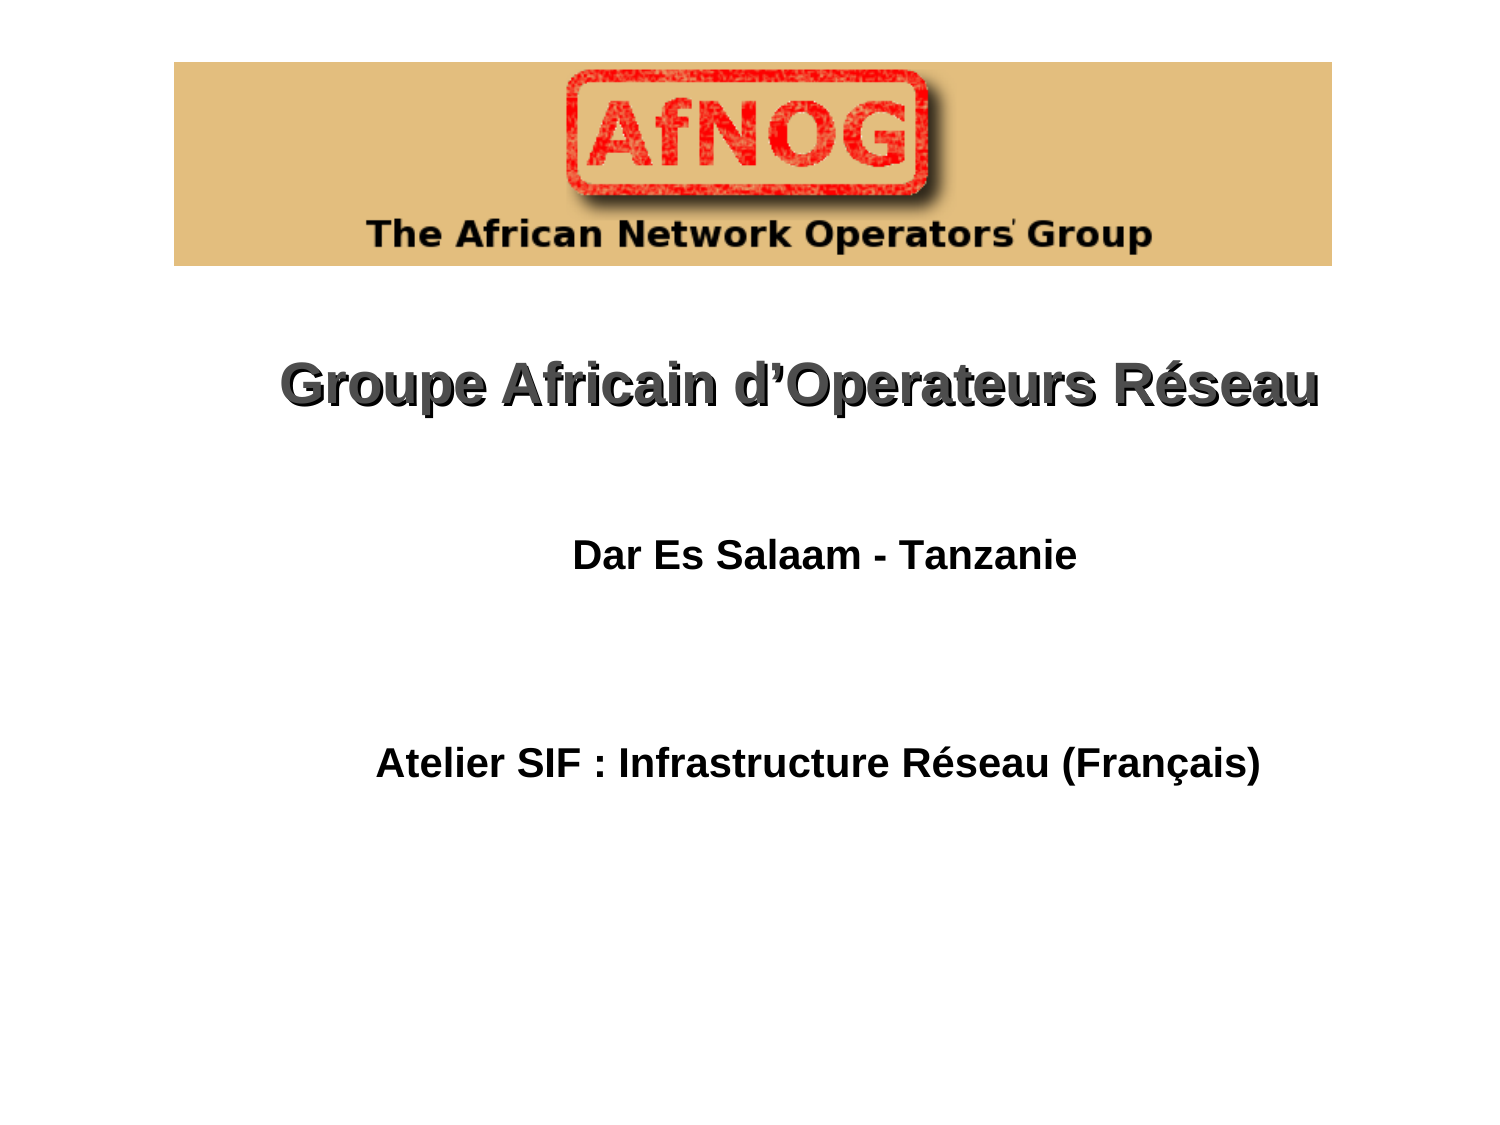

# Groupe Africain d’Operateurs Réseau
Dar Es Salaam - Tanzanie
Atelier SIF : Infrastructure Réseau (Français)